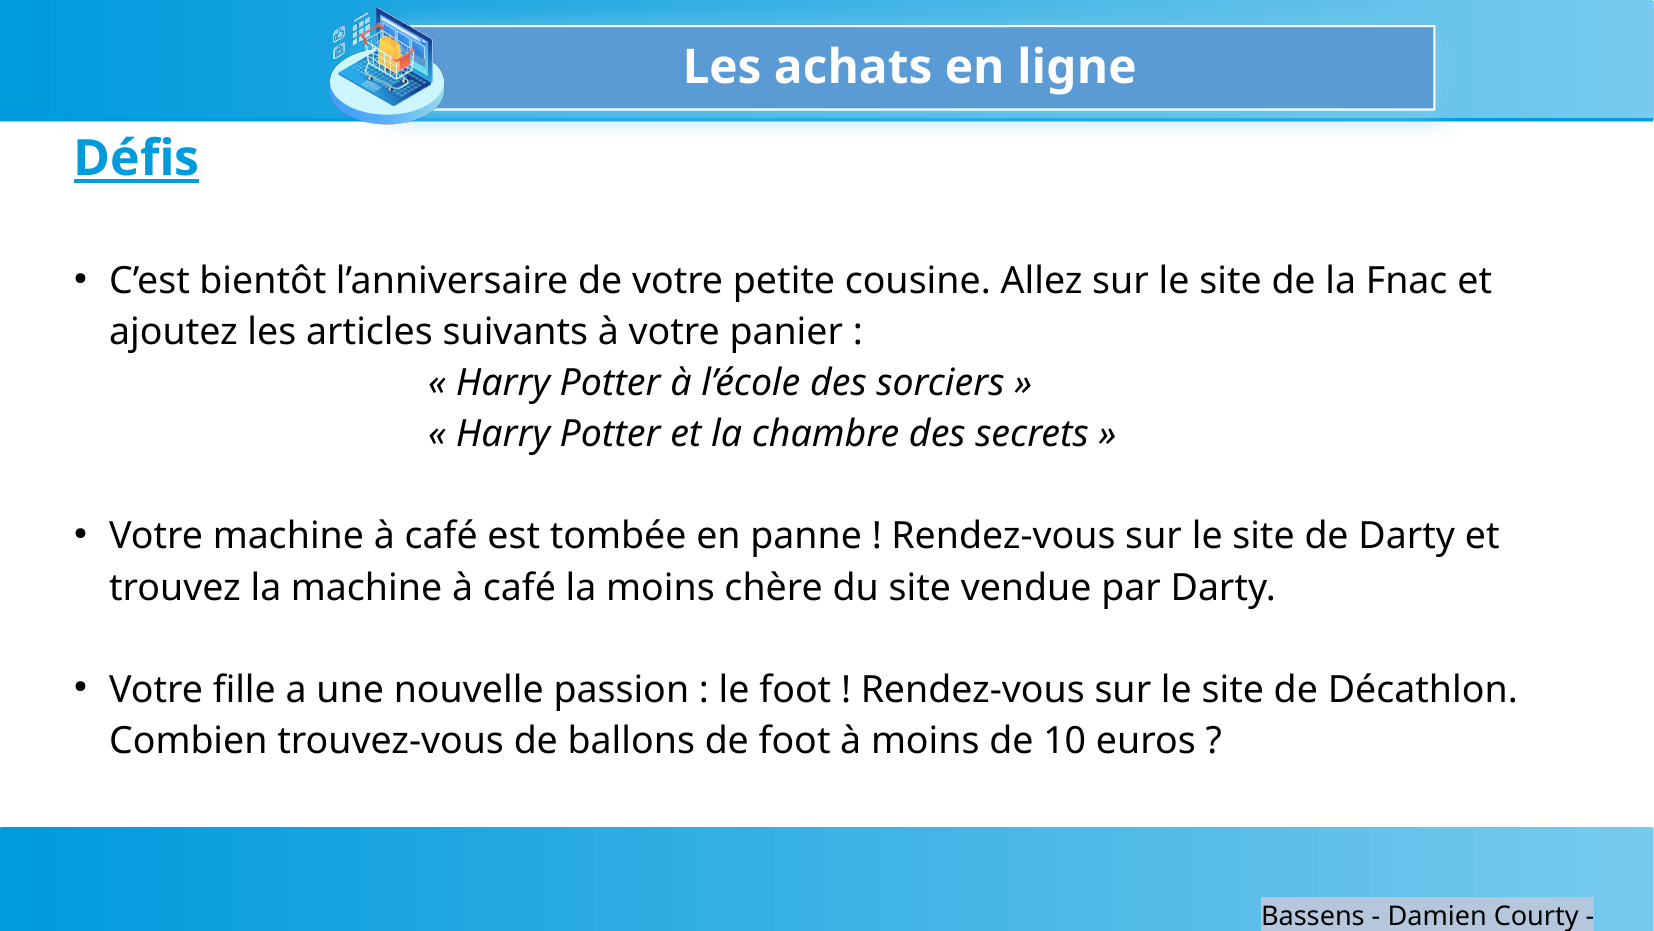

Les achats en ligne
Défis
C’est bientôt l’anniversaire de votre petite cousine. Allez sur le site de la Fnac et ajoutez les articles suivants à votre panier :
« Harry Potter à l’école des sorciers »
« Harry Potter et la chambre des secrets »
Votre machine à café est tombée en panne ! Rendez-vous sur le site de Darty et trouvez la machine à café la moins chère du site vendue par Darty.
Votre fille a une nouvelle passion : le foot ! Rendez-vous sur le site de Décathlon.
Combien trouvez-vous de ballons de foot à moins de 10 euros ?
Bassens - Damien Courty - 2024